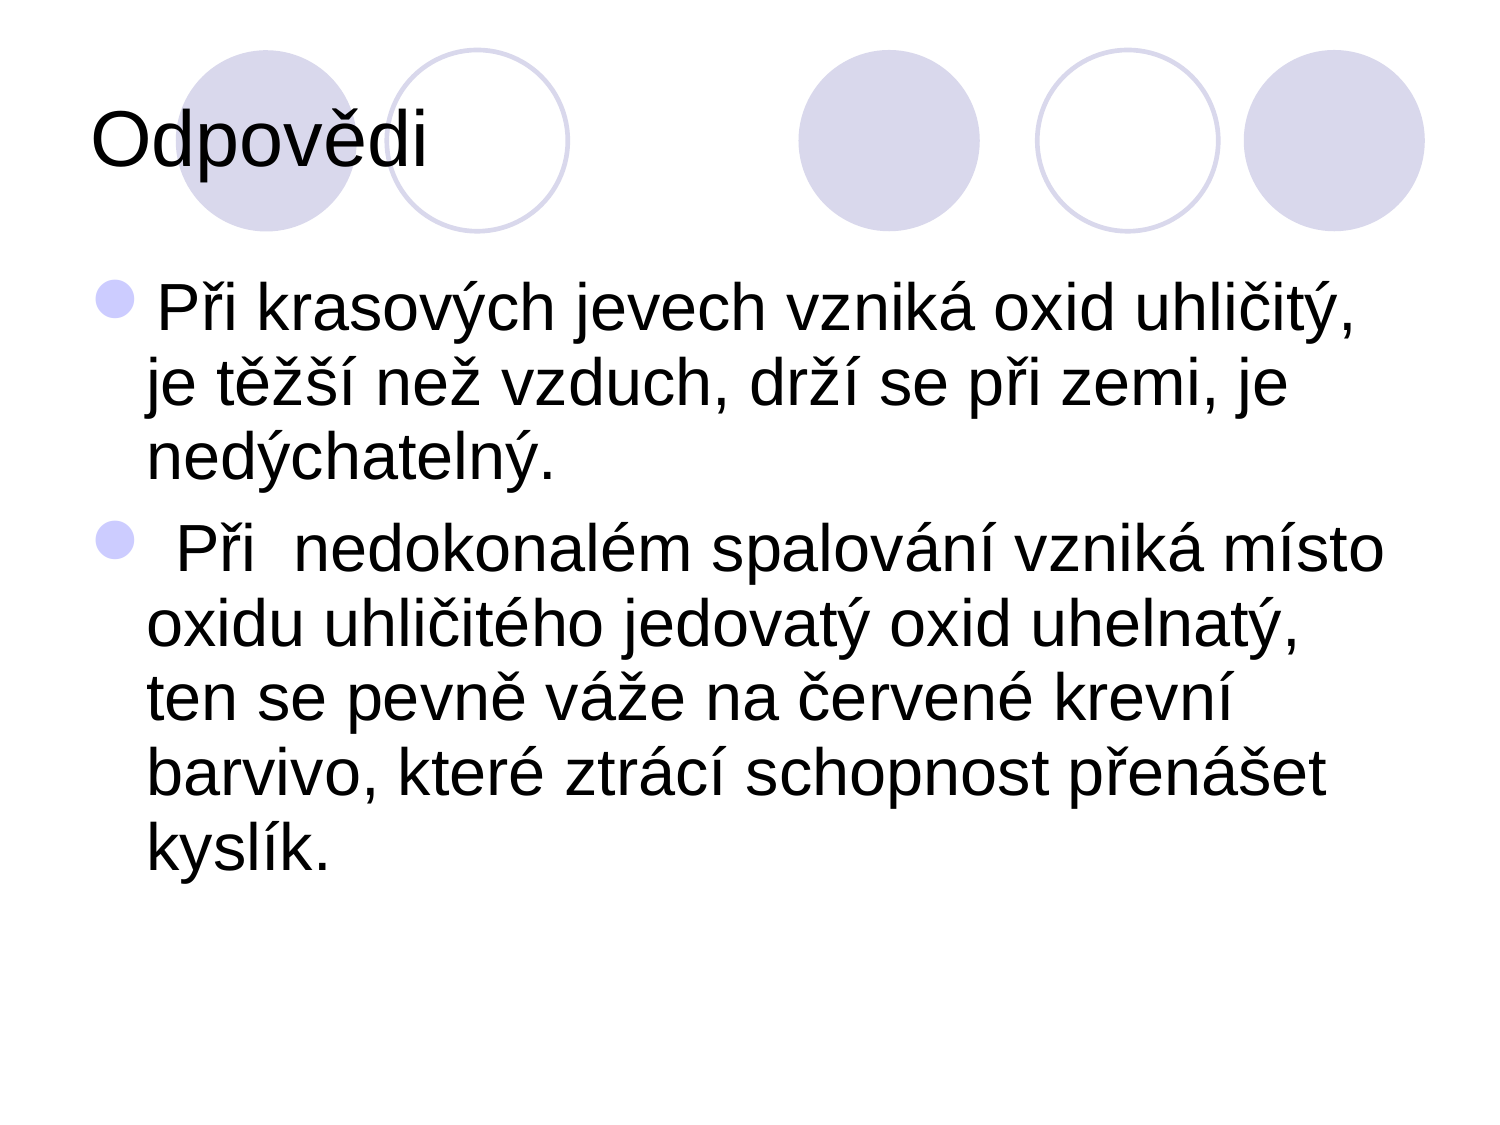

# Odpovědi
Při krasových jevech vzniká oxid uhličitý, je těžší než vzduch, drží se při zemi, je nedýchatelný.
 Při nedokonalém spalování vzniká místo oxidu uhličitého jedovatý oxid uhelnatý, ten se pevně váže na červené krevní barvivo, které ztrácí schopnost přenášet kyslík.